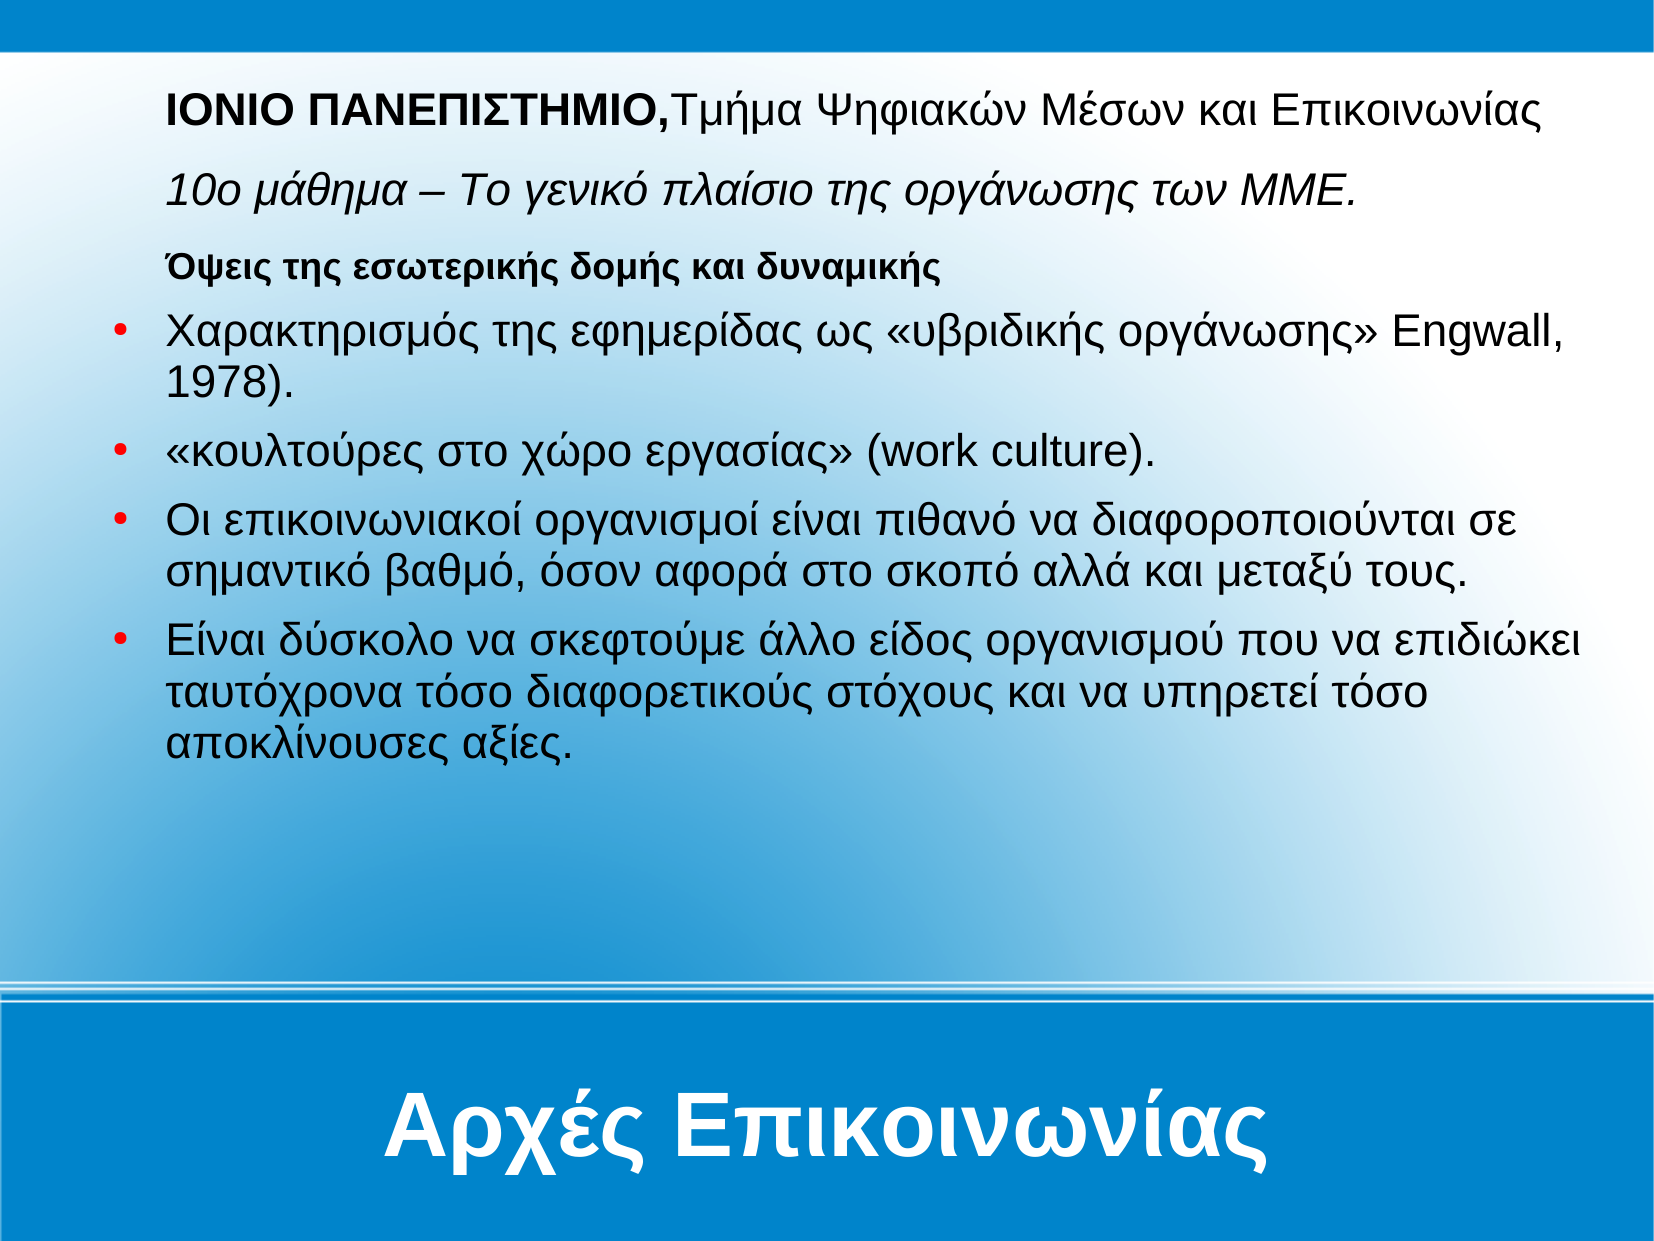

ΙΟΝΙΟ ΠΑΝΕΠΙΣΤΗΜΙΟ,Τμήμα Ψηφιακών Μέσων και Επικοινωνίας
10ο μάθημα – Το γενικό πλαίσιο της οργάνωσης των ΜΜΕ.
Όψεις της εσωτερικής δομής και δυναμικής
Χαρακτηρισμός της εφημερίδας ως «υβριδικής οργάνωσης» Engwall, 1978).
«κουλτούρες στο χώρο εργασίας» (work culture).
Οι επικοινωνιακοί οργανισμοί είναι πιθανό να διαφοροποιούνται σε σημαντικό βαθμό, όσον αφορά στο σκοπό αλλά και μεταξύ τους.
Είναι δύσκολο να σκεφτούμε άλλο είδος οργανισμού που να επιδιώκει ταυτόχρονα τόσο διαφορετικούς στόχους και να υπηρετεί τόσο αποκλίνουσες αξίες.
# Αρχές Επικοινωνίας